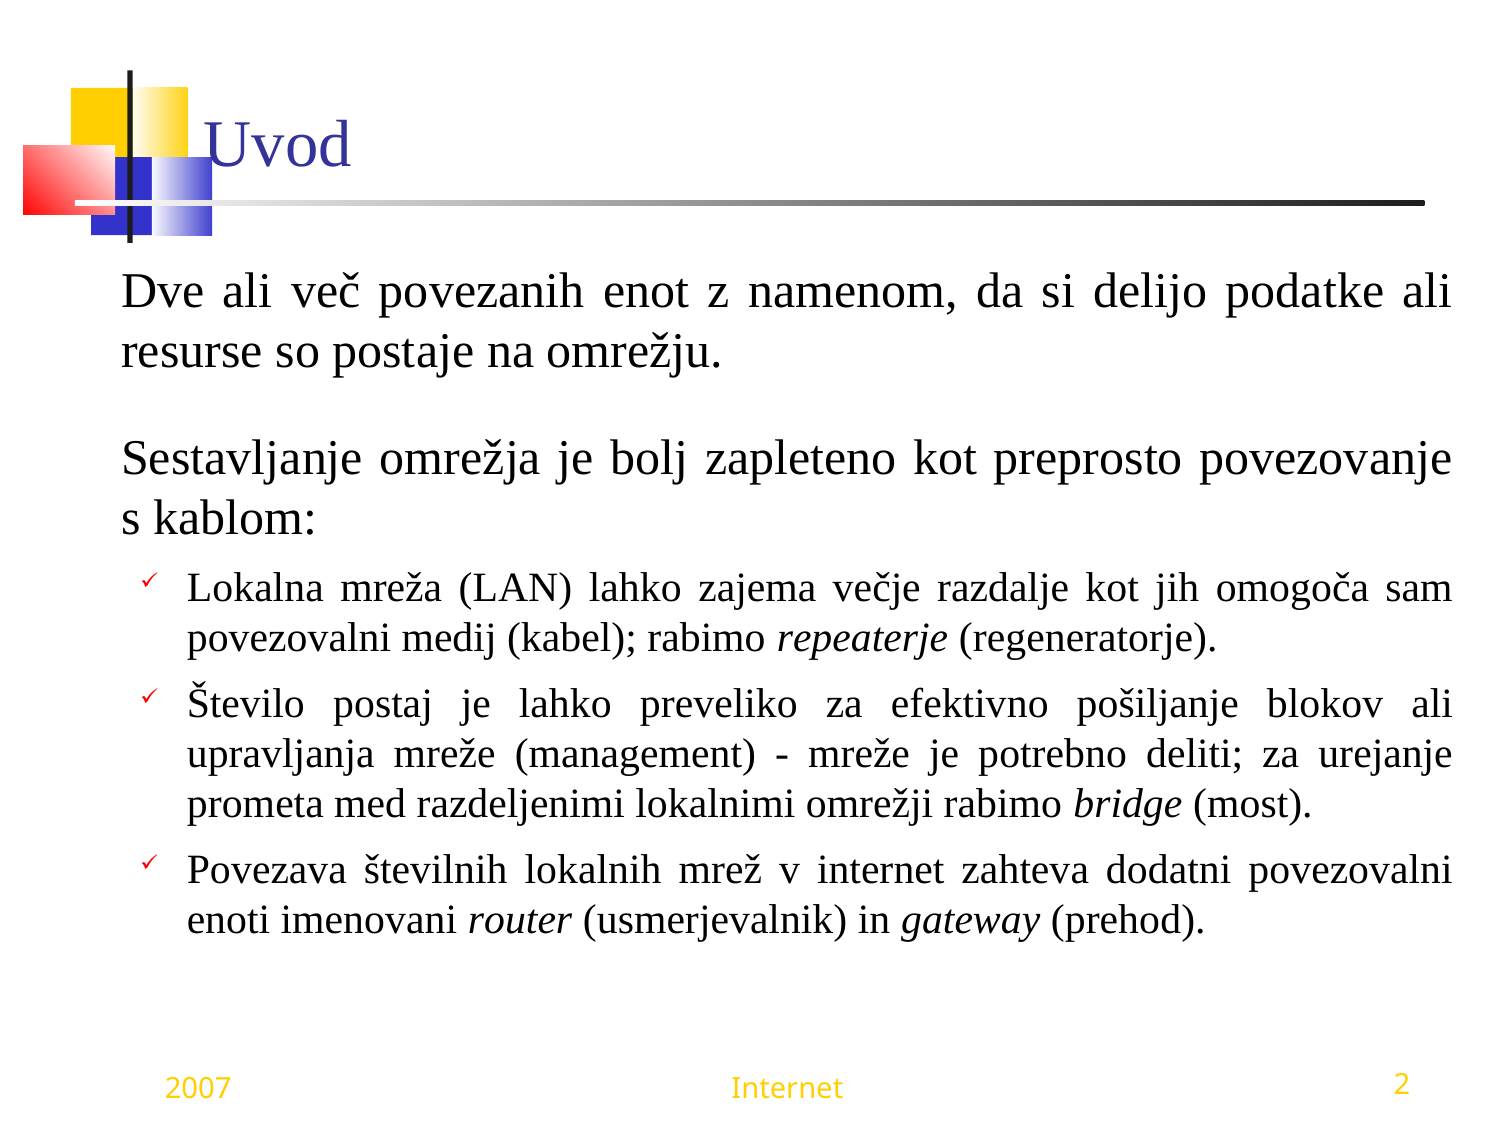

# Uvod
	Dve ali več povezanih enot z namenom, da si delijo podatke ali resurse so postaje na omrežju.
	Sestavljanje omrežja je bolj zapleteno kot preprosto povezovanje s kablom:
Lokalna mreža (LAN) lahko zajema večje razdalje kot jih omogoča sam povezovalni medij (kabel); rabimo repeaterje (regeneratorje).
Število postaj je lahko preveliko za efektivno pošiljanje blokov ali upravljanja mreže (management) - mreže je potrebno deliti; za urejanje prometa med razdeljenimi lokalnimi omrežji rabimo bridge (most).
Povezava številnih lokalnih mrež v internet zahteva dodatni povezovalni enoti imenovani router (usmerjevalnik) in gateway (prehod).
2007
Internet